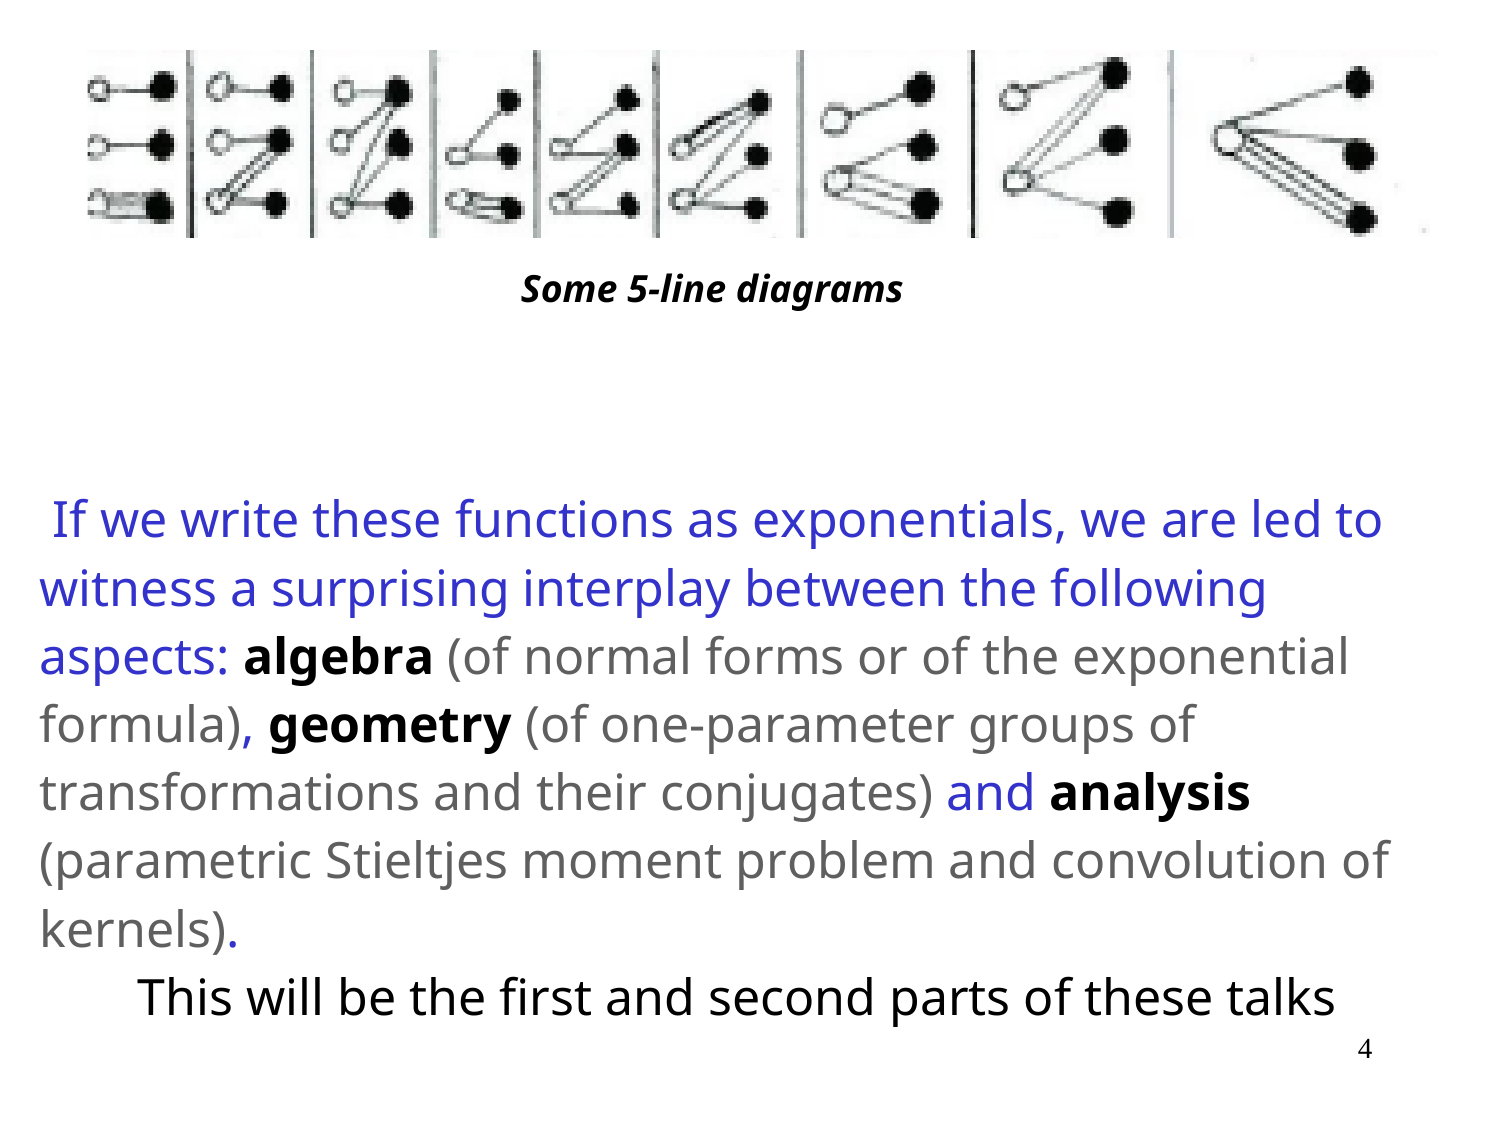

Some 5-line diagrams
 If we write these functions as exponentials, we are led to witness a surprising interplay between the following aspects: algebra (of normal forms or of the exponential formula), geometry (of one-parameter groups of transformations and their conjugates) and analysis (parametric Stieltjes moment problem and convolution of kernels).
This will be the first and second parts of these talks
4